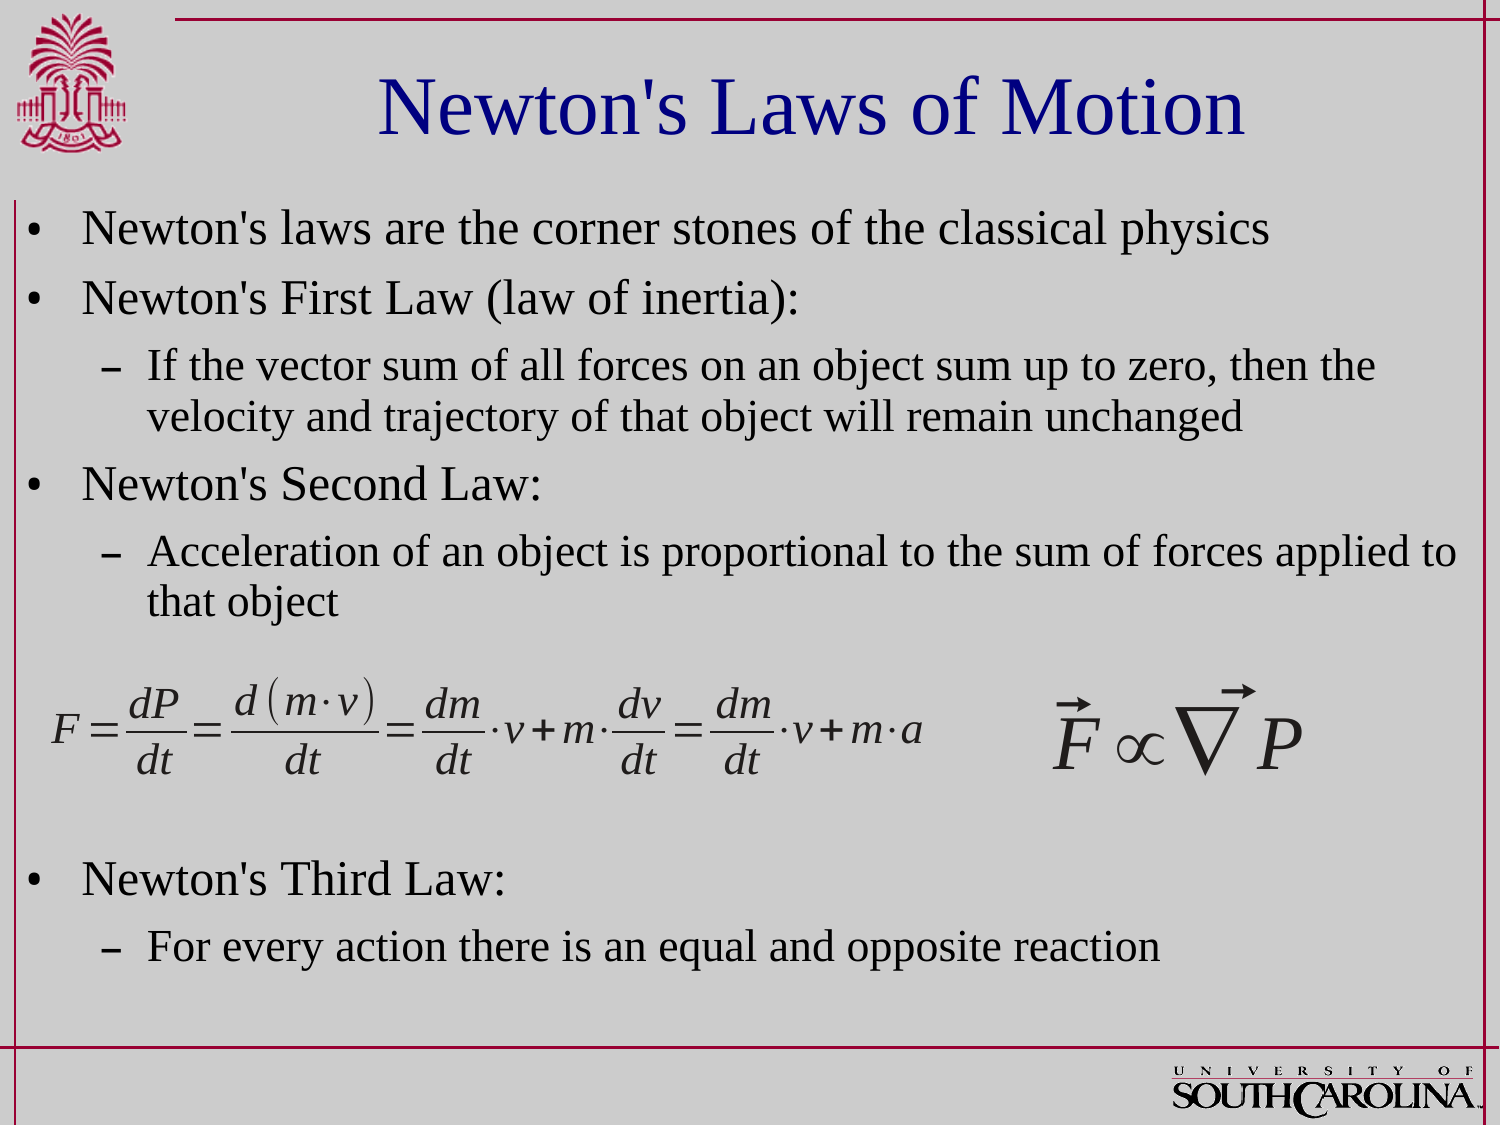

Newton's Laws of Motion
# Newton's laws are the corner stones of the classical physics
Newton's First Law (law of inertia):
If the vector sum of all forces on an object sum up to zero, then the velocity and trajectory of that object will remain unchanged
Newton's Second Law:
Acceleration of an object is proportional to the sum of forces applied to that object
Newton's Third Law:
For every action there is an equal and opposite reaction